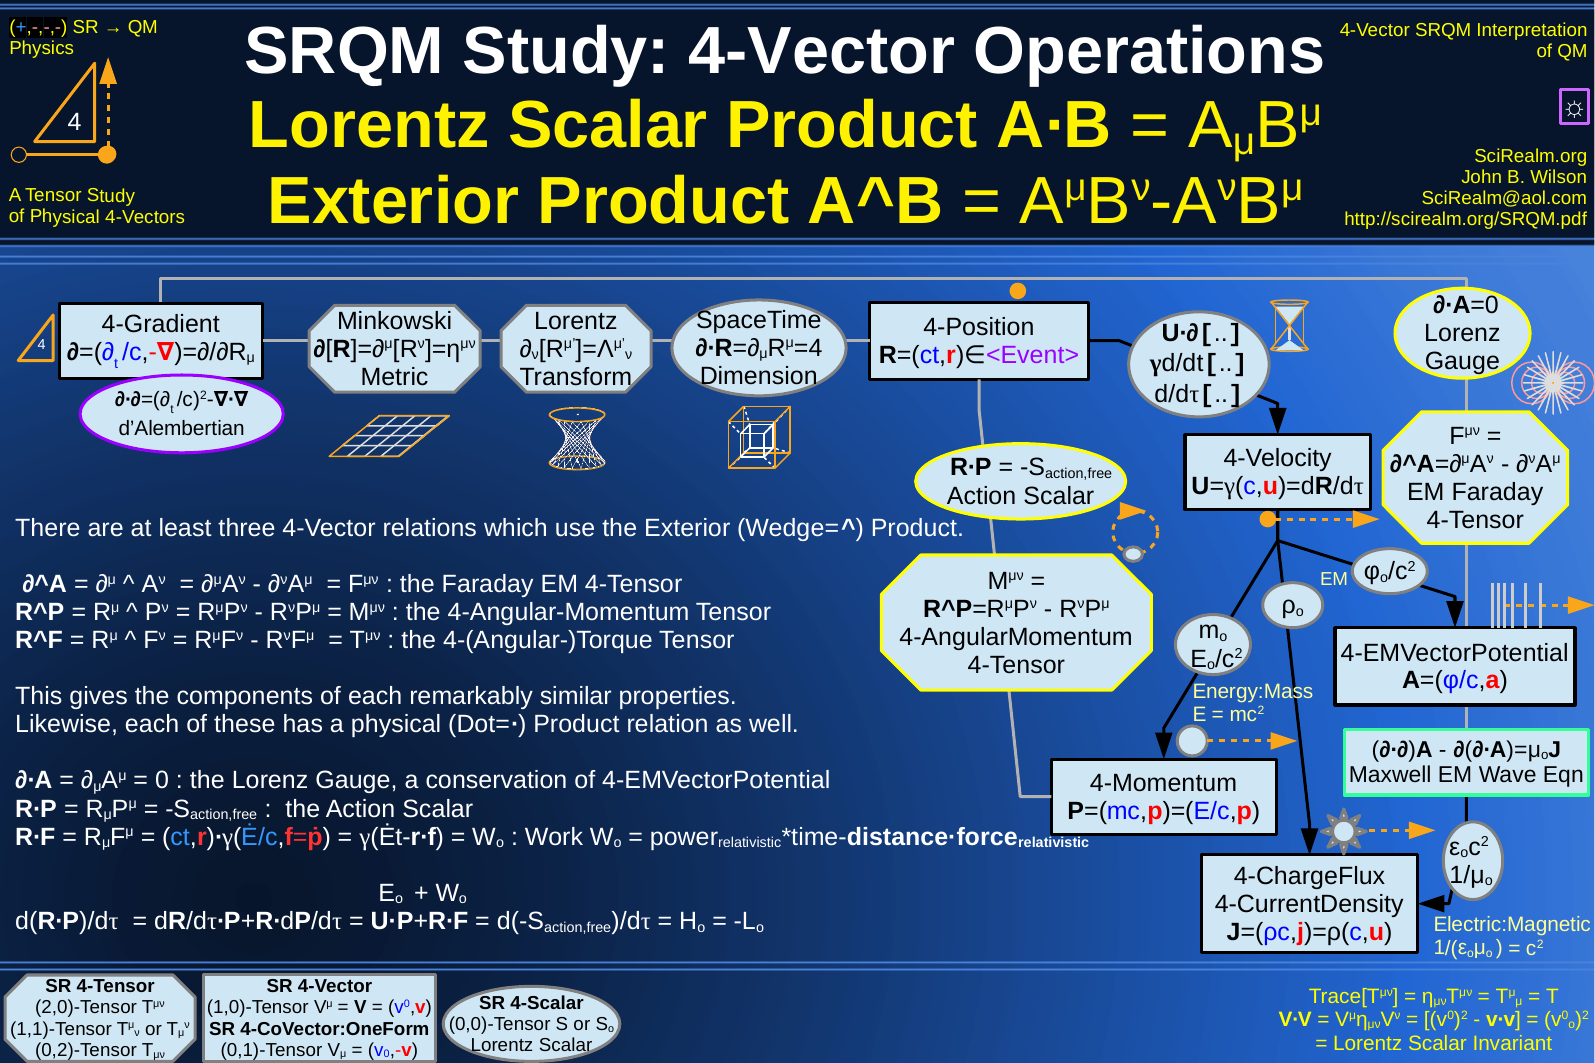

# SRQM Study: 4-Vector Operations Lorentz Scalar Product A∙B = AμBμ Exterior Product A^B = AμBν-AνBμ
(+,-,-,-) SR → QM
Physics
A Tensor Study
of Physical 4-Vectors
4-Vector SRQM Interpretation
of QM
SciRealm.org
John B. Wilson
SciRealm@aol.com
http://scirealm.org/SRQM.pdf
4
☼
 ∂∙A=0
Lorenz
Gauge
SpaceTime
∂∙R=∂μRμ=4
Dimension
4-Position
R=(ct,r)∈<Event>
4-Gradient
∂=(∂t /c,-∇)=∂/∂Rμ
Minkowski
∂[R]=∂μ[Rν]=ημν
Metric
Lorentz
∂ν[Rμ’]=Λμ’ν
Transform
 U∙∂[..]
γd/dt[..]
d/dτ[..]
4
∂∙∂=(∂t /c)2-∇∙∇
d’Alembertian
Fμν =
∂^A=∂μAν - ∂νAμ
EM Faraday
4-Tensor
4-Velocity
U=γ(c,u)=dR/dτ
 R∙P = -Saction,free
Action Scalar
There are at least three 4-Vector relations which use the Exterior (Wedge=^) Product.
 ∂^A = ∂μ ^ Aν = ∂μAν - ∂νAμ = Fμν : the Faraday EM 4-Tensor
R^P = Rμ ^ Pν = RμPν - RνPμ = Mμν : the 4-Angular-Momentum Tensor
R^F = Rμ ^ Fν = RμFν - RνFμ = Tμν : the 4-(Angular-)Torque Tensor
This gives the components of each remarkably similar properties.
Likewise, each of these has a physical (Dot=∙) Product relation as well.
∂∙A = ∂μAμ = 0 : the Lorenz Gauge, a conservation of 4-EMVectorPotential
R∙P = RμPμ = -Saction,free : the Action Scalar
R∙F = RμFμ = (ct,r)∙γ(Ė/c,f=ṗ) = γ(Ėt-r∙f) = Wo : Work Wo = powerrelativistic*time-distance·forcerelativistic
				 Eo + Wo
d(R∙P)/dτ = dR/dτ∙P+R∙dP/dτ = U·P+R∙F = d(-Saction,free)/dτ = Ho = -Lo
φo/c2
Mμν =
R^P=RμPν - RνPμ
4-AngularMomentum
4-Tensor
EM
ρo
mo
 Eo/c2
4-EMVectorPotential
A=(φ/c,a)
Energy:Mass
E = mc2
(∂∙∂)A - ∂(∂∙A)=μoJ
Maxwell EM Wave Eqn
4-Momentum
P=(mc,p)=(E/c,p)
εoc2
1/μo
4-ChargeFlux
4-CurrentDensity
J=(ρc,j)=ρ(c,u)
Electric:Magnetic
1/(εoμo ) = c2
SR 4-Tensor
(2,0)-Tensor Tμν
(1,1)-Tensor Tμν or Tμν
(0,2)-Tensor Tμν
SR 4-Vector
(1,0)-Tensor Vμ = V = (v0,v)
SR 4-CoVector:OneForm
(0,1)-Tensor Vμ = (v0,-v)
Trace[Tμν] = ημνTμν = Tμμ = T
V∙V = VμημνVν = [(v0)2 - v∙v] = (v0o)2
= Lorentz Scalar Invariant
SR 4-Scalar
(0,0)-Tensor S or So
Lorentz Scalar